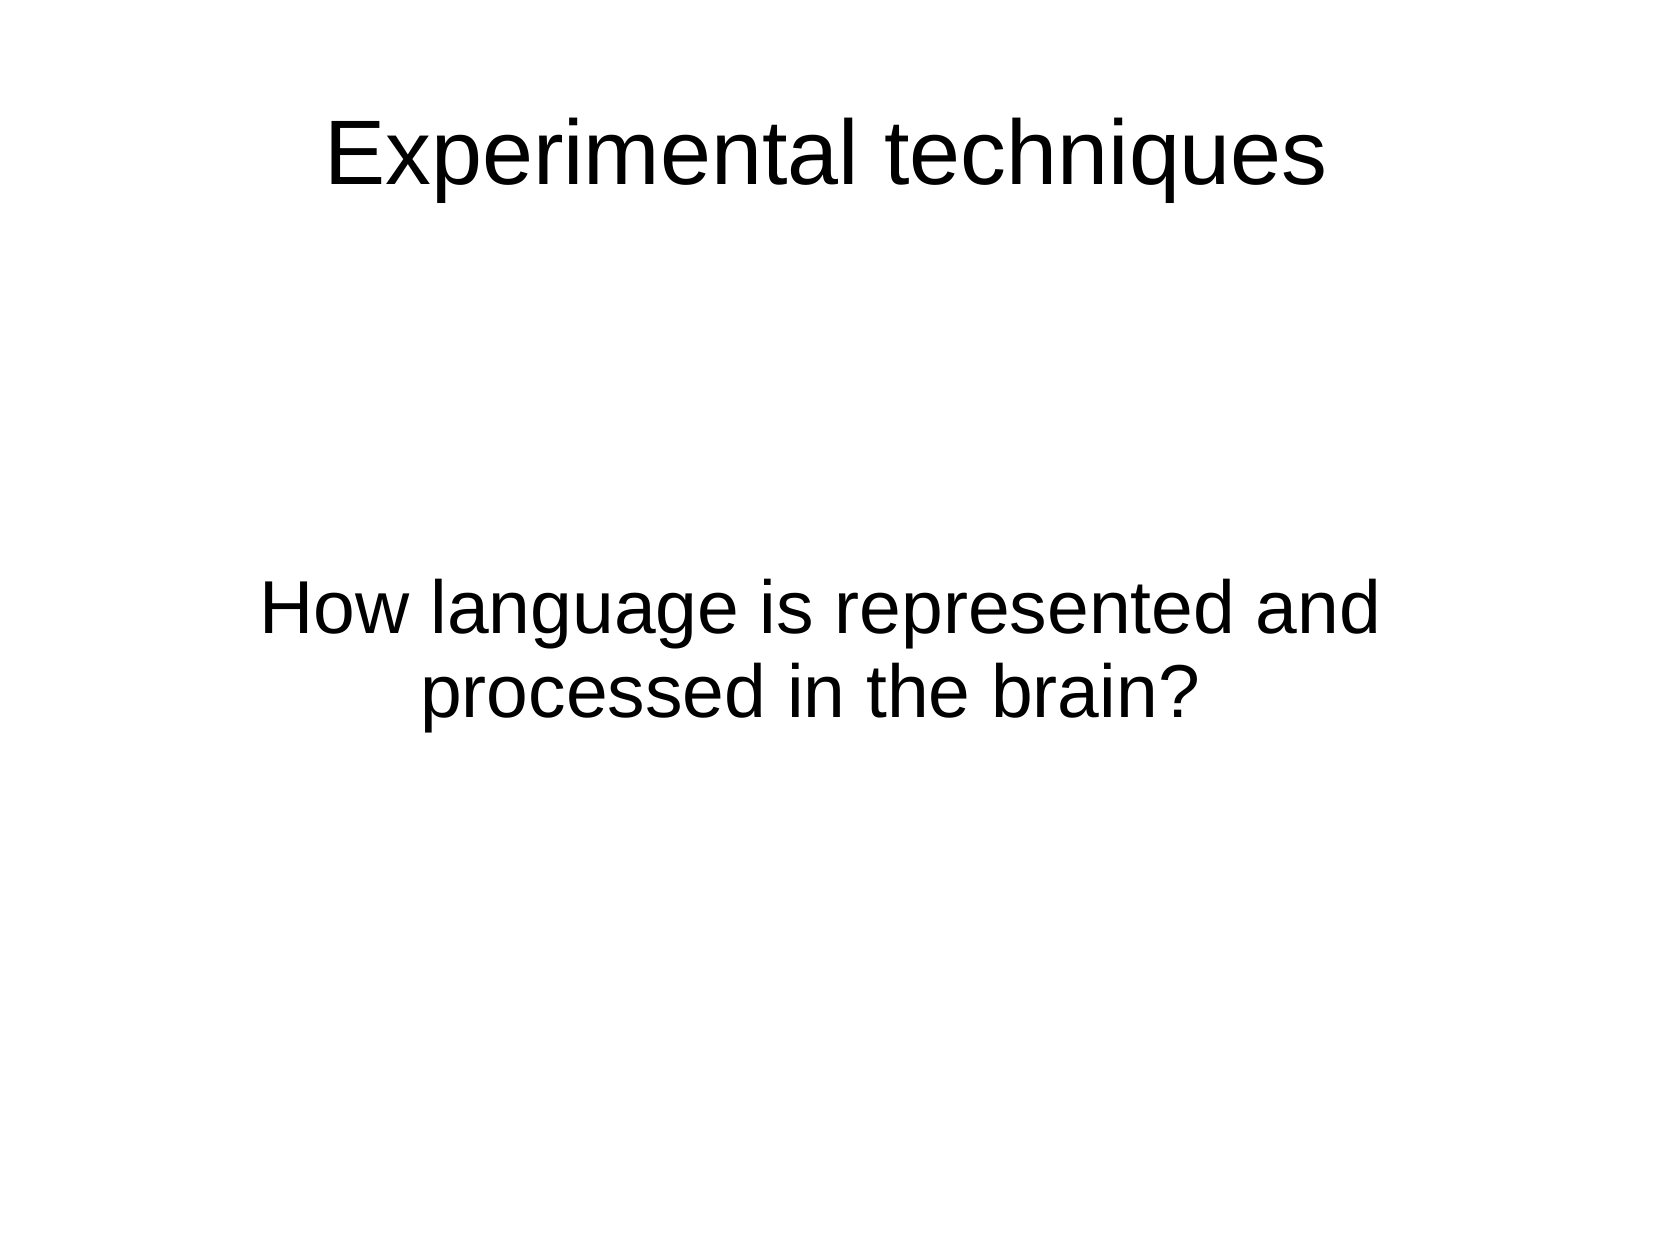

# Experimental techniques
 How language is represented and processed in the brain?